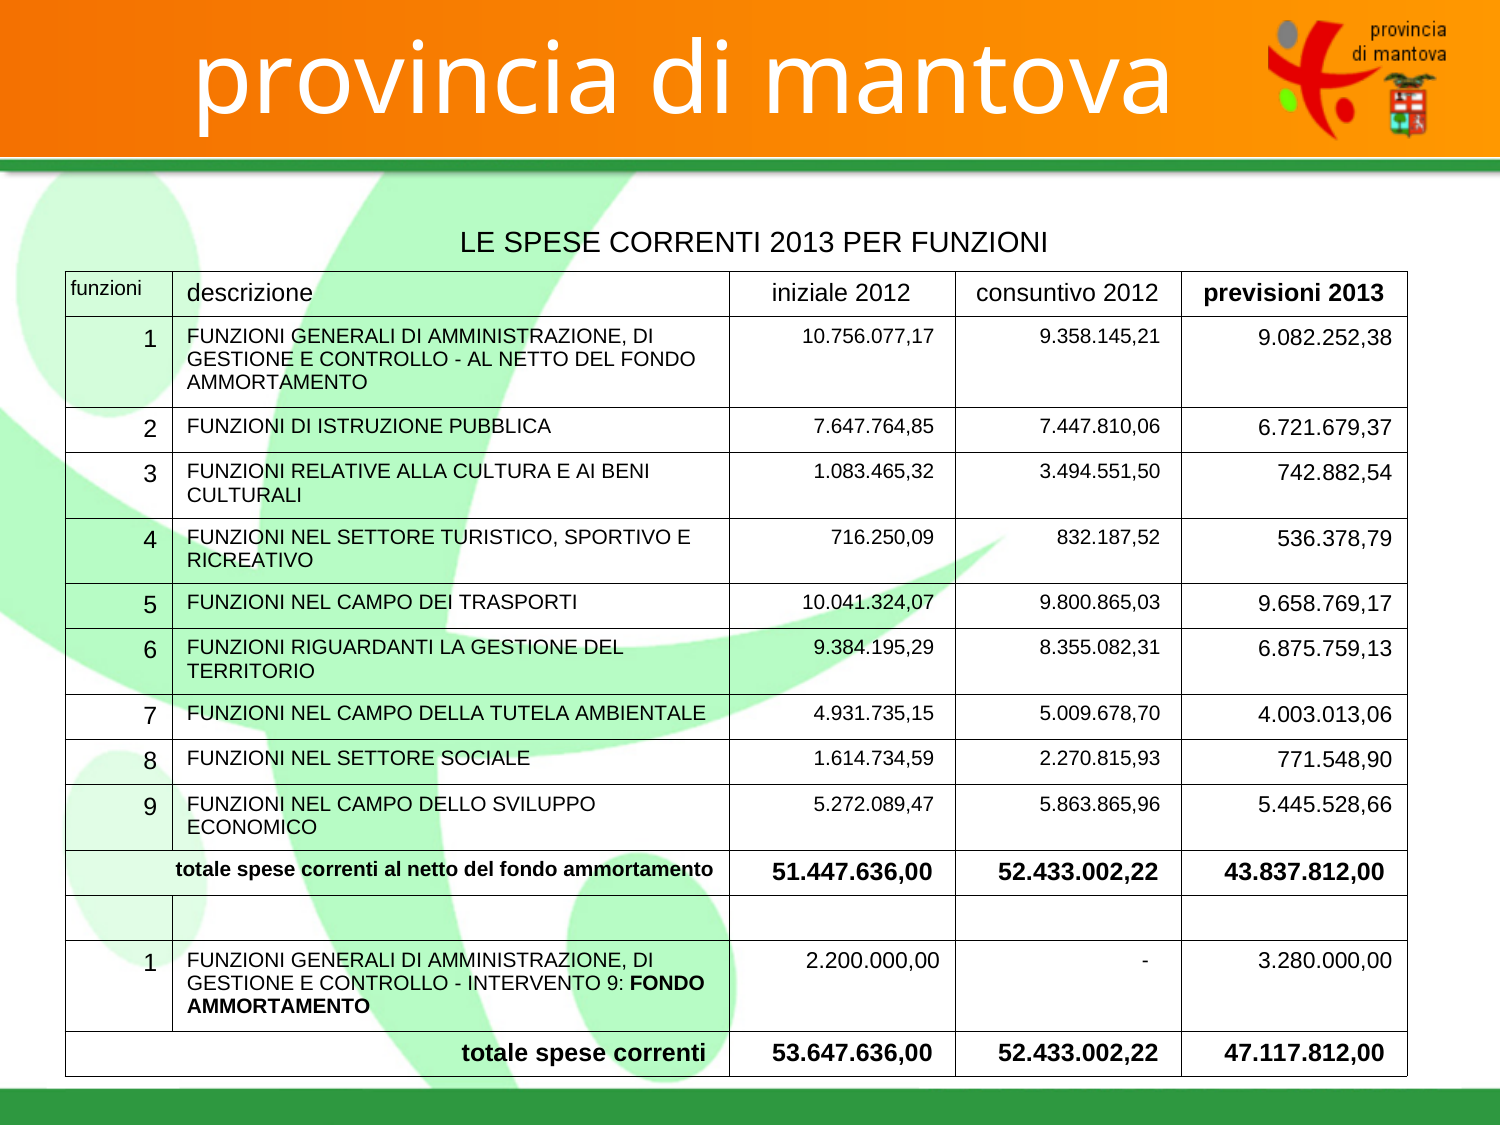

provincia di mantova
| LE SPESE CORRENTI 2013 PER FUNZIONI |
| --- |
| funzioni | descrizione | iniziale 2012 | consuntivo 2012 | previsioni 2013 |
| --- | --- | --- | --- | --- |
| 1 | FUNZIONI GENERALI DI AMMINISTRAZIONE, DI GESTIONE E CONTROLLO - AL NETTO DEL FONDO AMMORTAMENTO | 10.756.077,17 | 9.358.145,21 | 9.082.252,38 |
| 2 | FUNZIONI DI ISTRUZIONE PUBBLICA | 7.647.764,85 | 7.447.810,06 | 6.721.679,37 |
| 3 | FUNZIONI RELATIVE ALLA CULTURA E AI BENI CULTURALI | 1.083.465,32 | 3.494.551,50 | 742.882,54 |
| 4 | FUNZIONI NEL SETTORE TURISTICO, SPORTIVO E RICREATIVO | 716.250,09 | 832.187,52 | 536.378,79 |
| 5 | FUNZIONI NEL CAMPO DEI TRASPORTI | 10.041.324,07 | 9.800.865,03 | 9.658.769,17 |
| 6 | FUNZIONI RIGUARDANTI LA GESTIONE DEL TERRITORIO | 9.384.195,29 | 8.355.082,31 | 6.875.759,13 |
| 7 | FUNZIONI NEL CAMPO DELLA TUTELA AMBIENTALE | 4.931.735,15 | 5.009.678,70 | 4.003.013,06 |
| 8 | FUNZIONI NEL SETTORE SOCIALE | 1.614.734,59 | 2.270.815,93 | 771.548,90 |
| 9 | FUNZIONI NEL CAMPO DELLO SVILUPPO ECONOMICO | 5.272.089,47 | 5.863.865,96 | 5.445.528,66 |
| totale spese correnti al netto del fondo ammortamento | | 51.447.636,00 | 52.433.002,22 | 43.837.812,00 |
| | | | | |
| 1 | FUNZIONI GENERALI DI AMMINISTRAZIONE, DI GESTIONE E CONTROLLO - INTERVENTO 9: FONDO AMMORTAMENTO | 2.200.000,00 | - | 3.280.000,00 |
| totale spese correnti | | 53.647.636,00 | 52.433.002,22 | 47.117.812,00 |